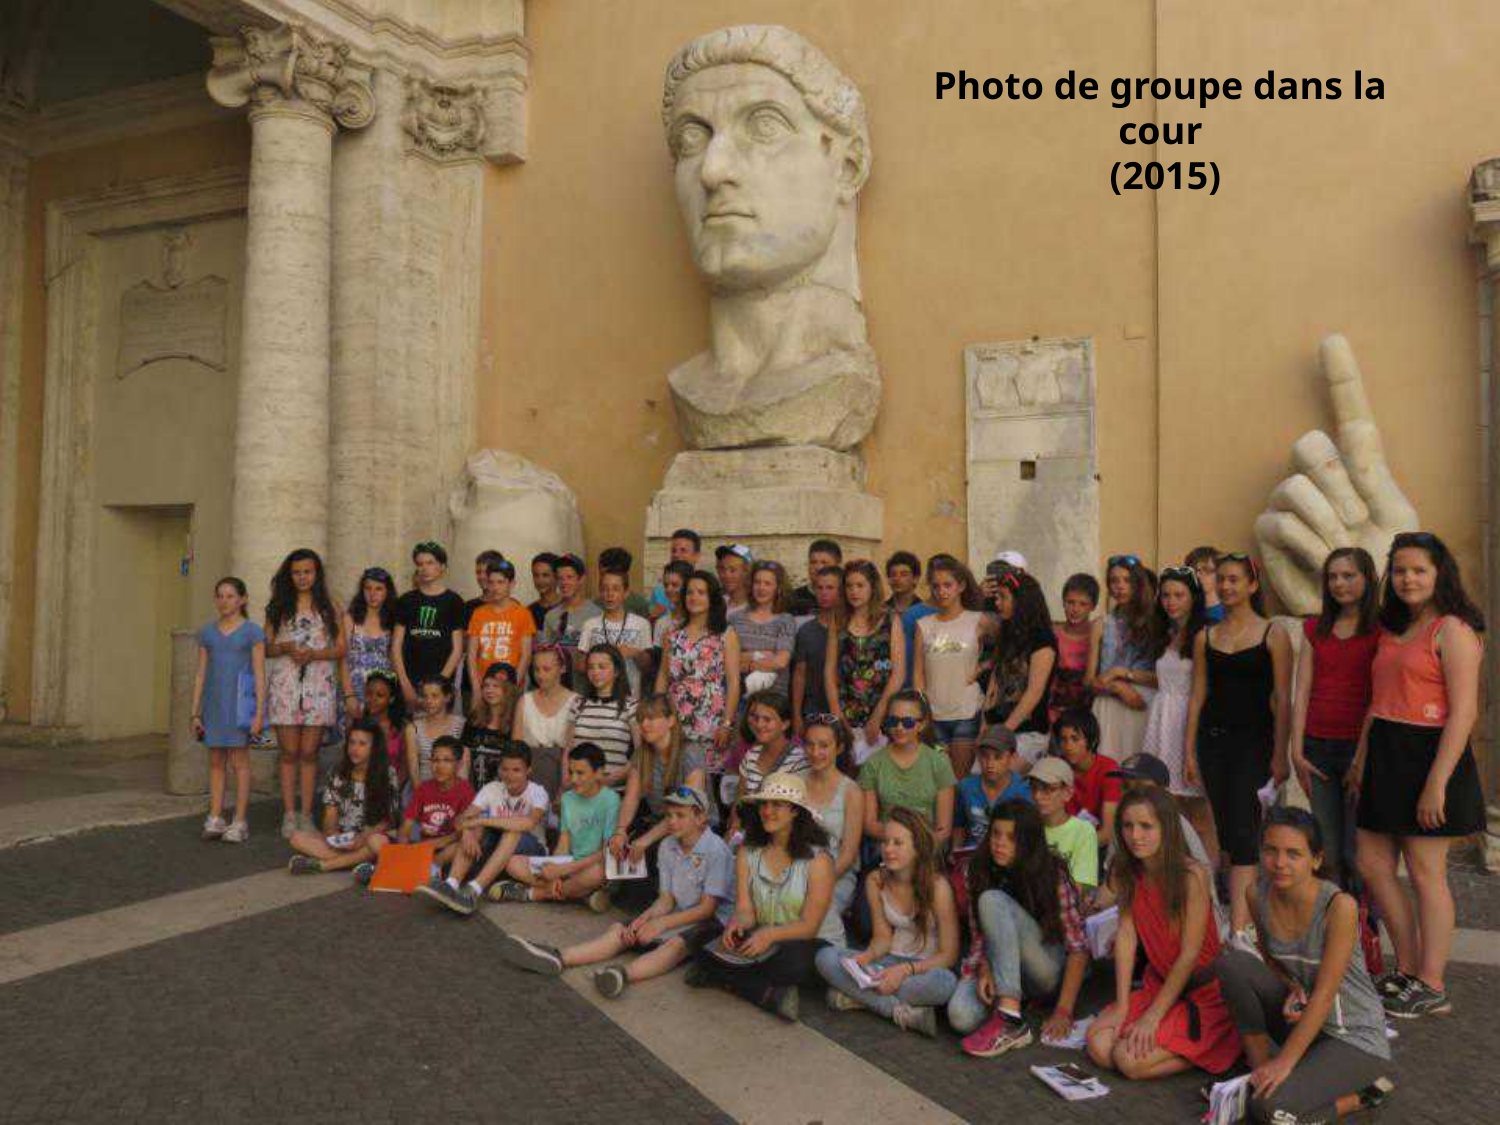

Photo de groupe dans la cour
 (2015)